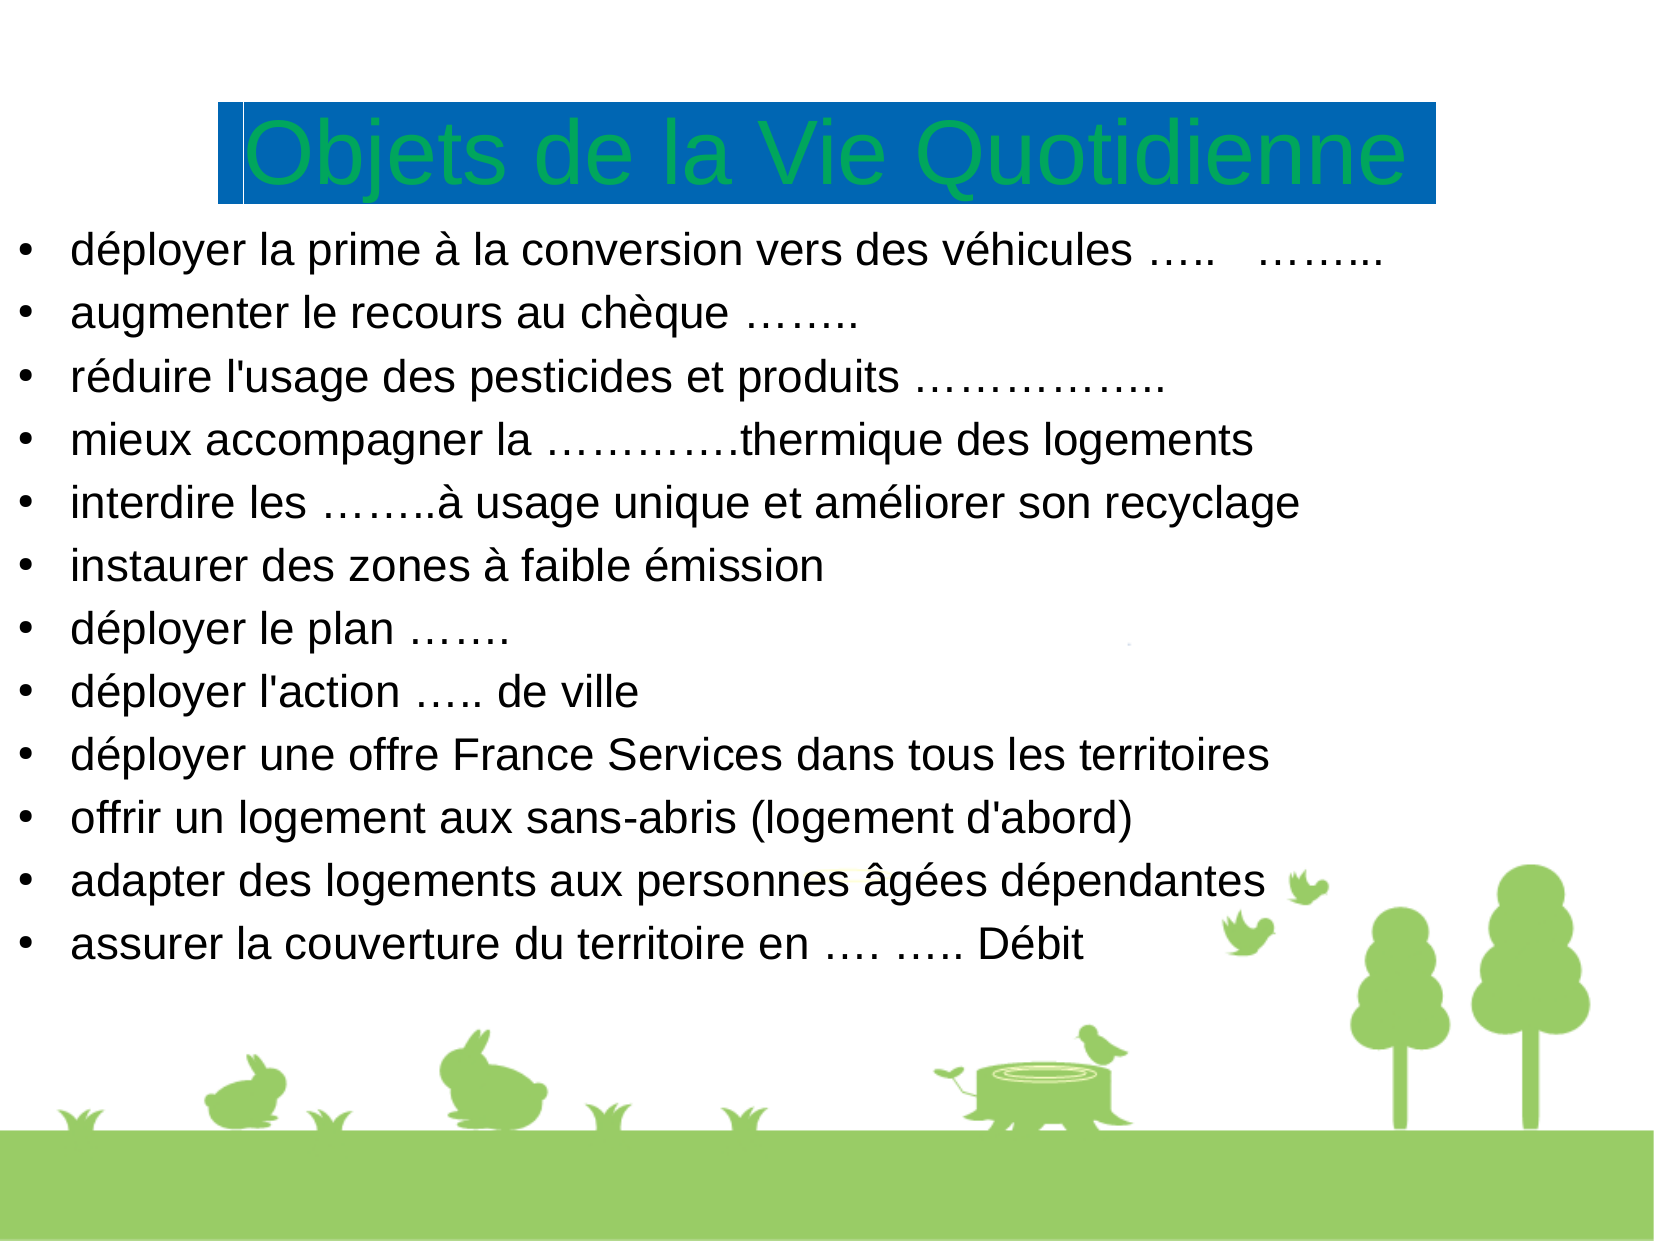

# Objets de la Vie Quotidienne
déployer la prime à la conversion vers des véhicules ….. ……...
augmenter le recours au chèque ……..
réduire l'usage des pesticides et produits ……………..
mieux accompagner la ………….thermique des logements
interdire les ……..à usage unique et améliorer son recyclage
instaurer des zones à faible émission
déployer le plan …….
déployer l'action ….. de ville
déployer une offre France Services dans tous les territoires
offrir un logement aux sans-abris (logement d'abord)
adapter des logements aux personnes âgées dépendantes
assurer la couverture du territoire en …. ….. Débit